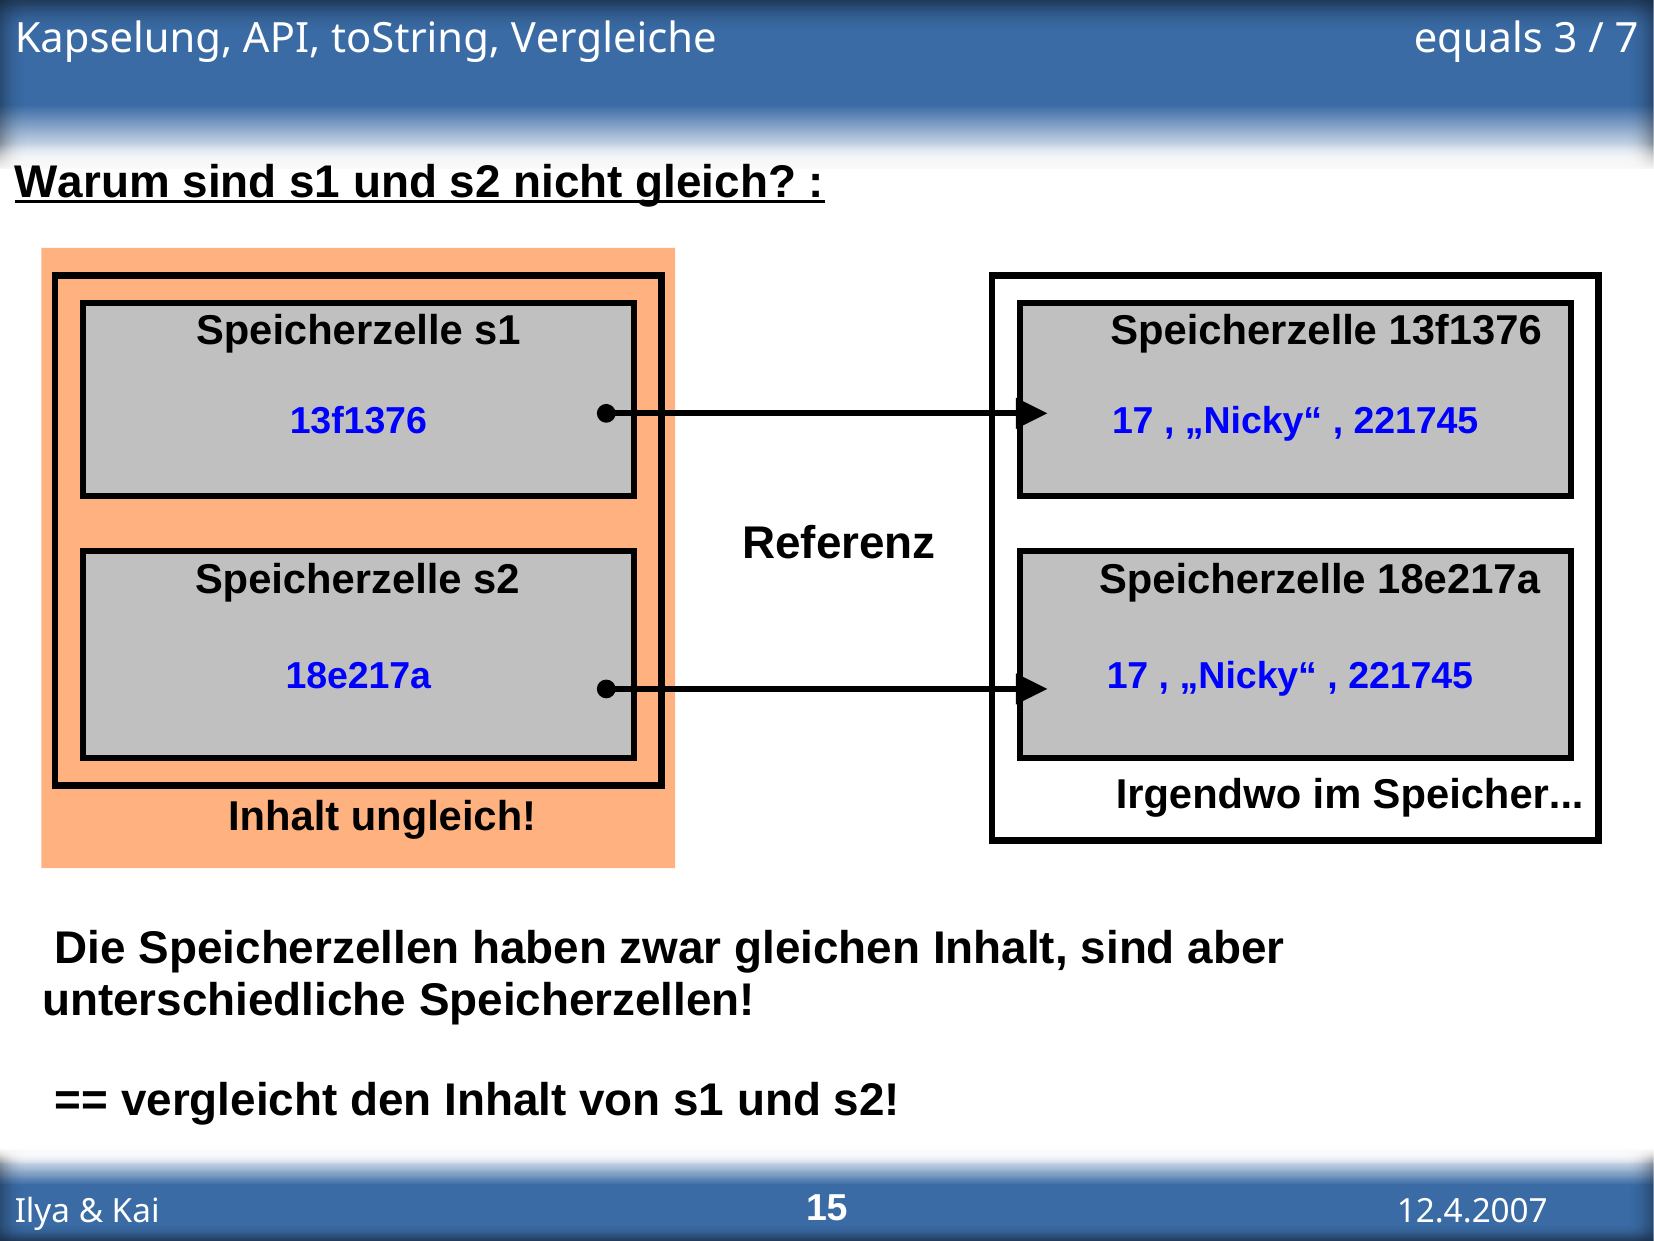

equals 3 / 7
Warum sind s1 und s2 nicht gleich? :
Inhalt ungleich!
13f1376
18e217a
Speicherzelle s1
Speicherzelle s2
17 , „Nicky“ , 221745
17 , „Nicky“ , 221745
Irgendwo im Speicher...
Speicherzelle 13f1376
Speicherzelle 18e217a
Referenz
 Die Speicherzellen haben zwar gleichen Inhalt, sind aber unterschiedliche Speicherzellen!
 == vergleicht den Inhalt von s1 und s2!
15